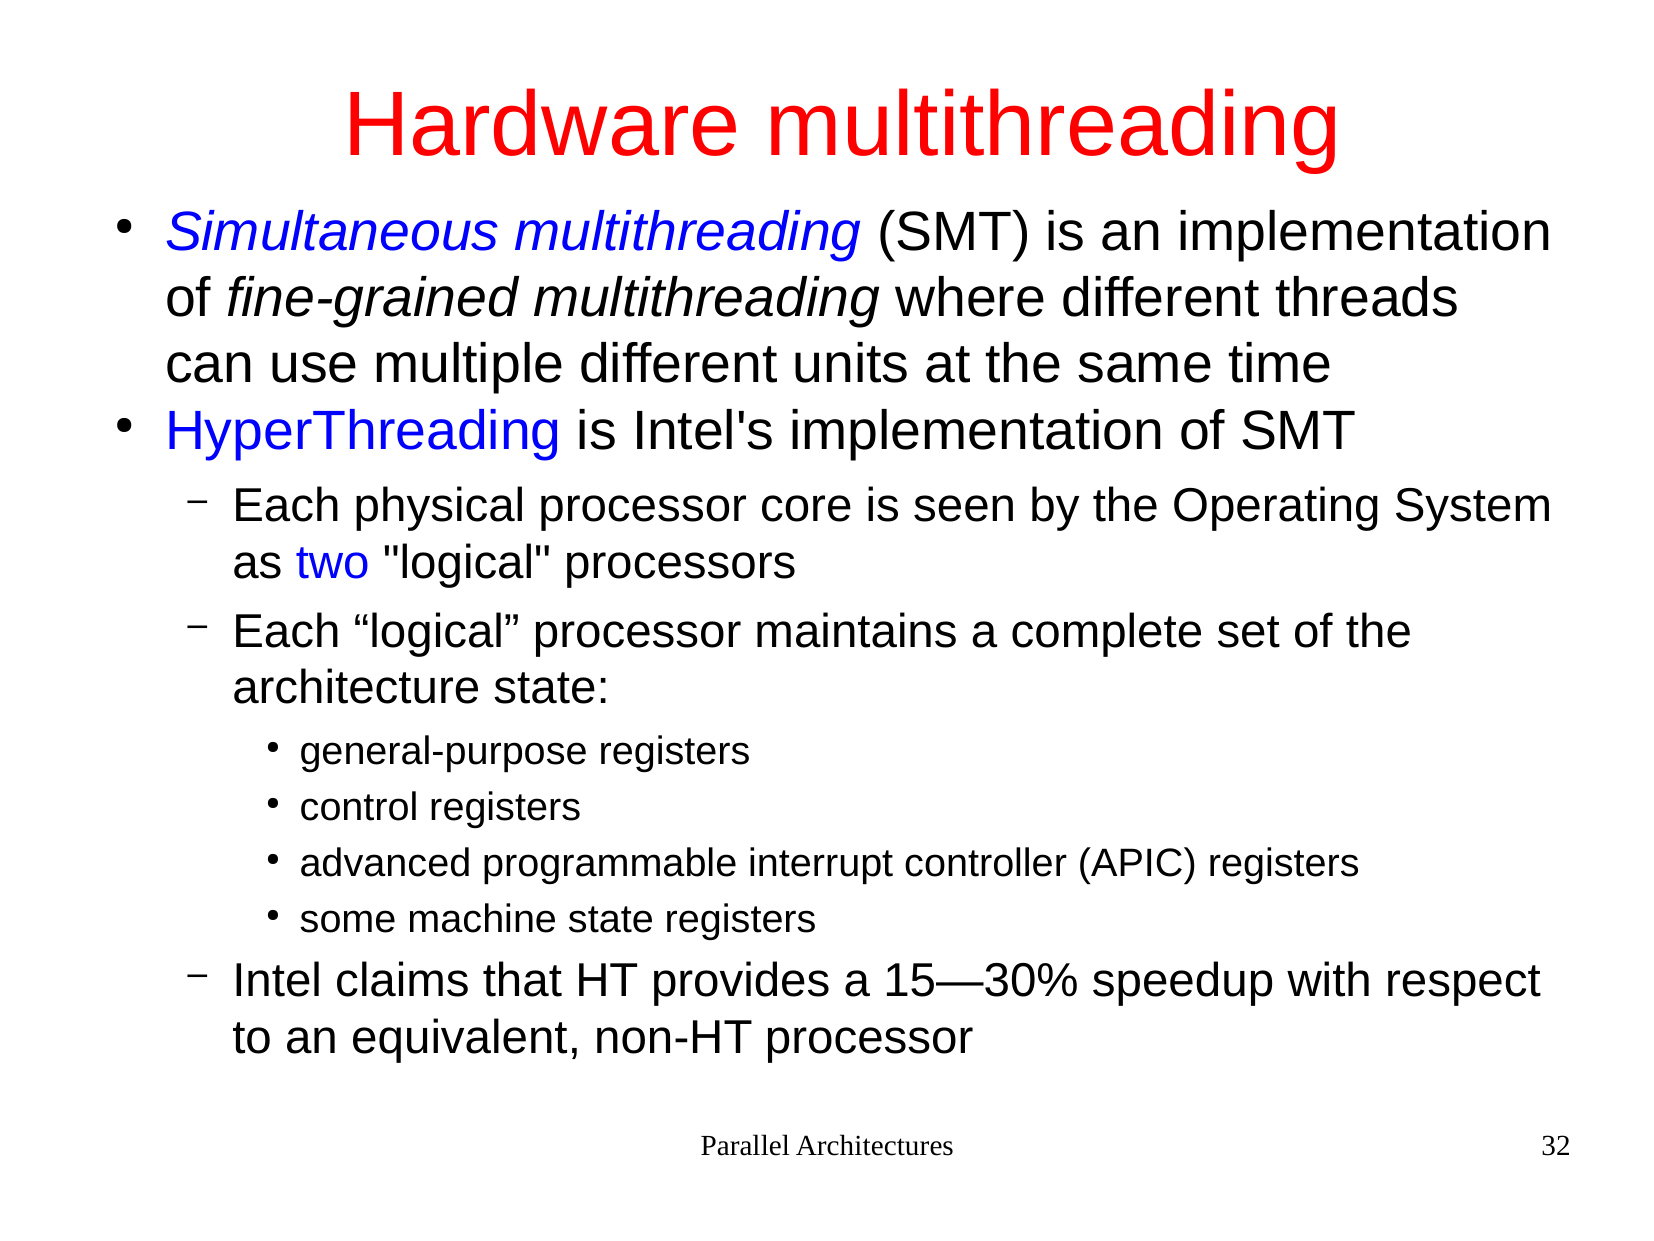

# Hardware multithreading
Simultaneous multithreading (SMT) is an implementation of fine-grained multithreading where different threads can use multiple different units at the same time
HyperThreading is Intel's implementation of SMT
Each physical processor core is seen by the Operating System as two "logical" processors
Each “logical” processor maintains a complete set of the architecture state:
general-purpose registers
control registers
advanced programmable interrupt controller (APIC) registers
some machine state registers
Intel claims that HT provides a 15—30% speedup with respect to an equivalent, non-HT processor
Parallel Architectures
32